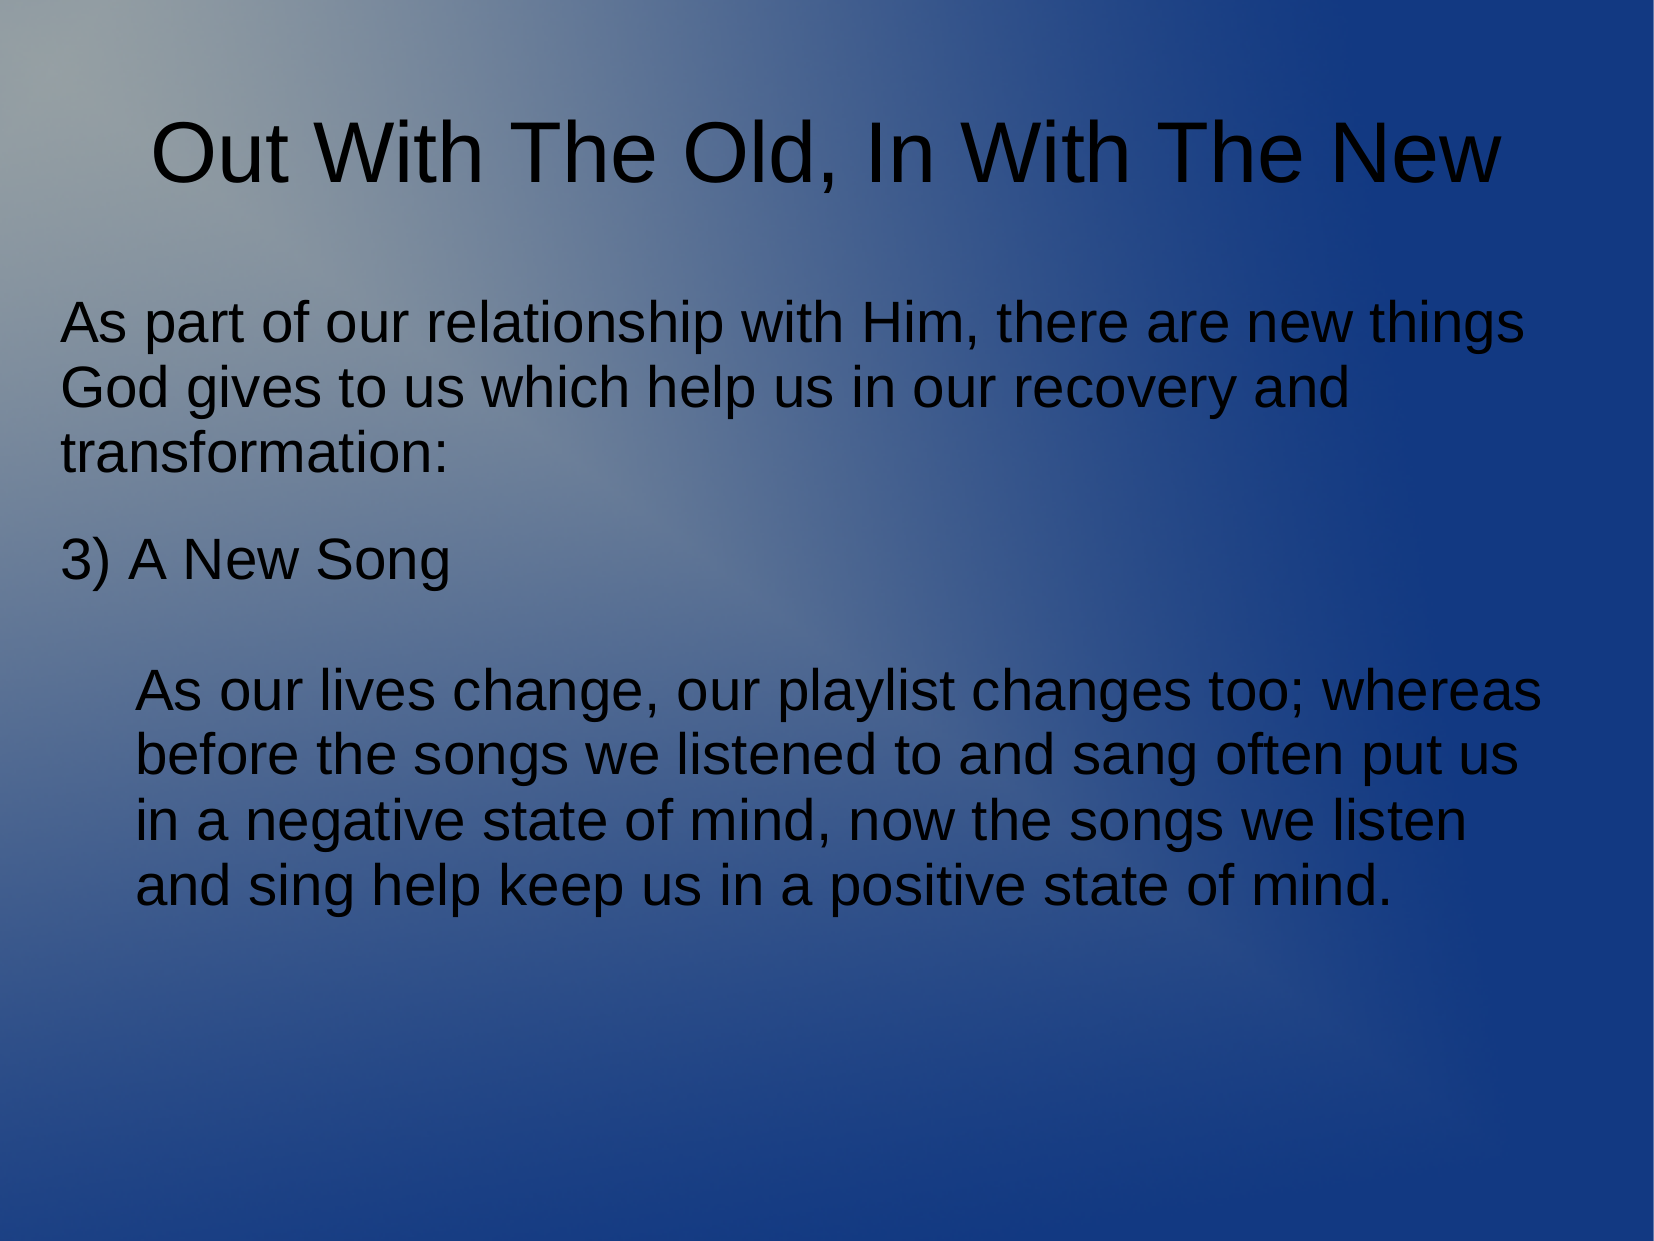

# Out With The Old, In With The New
As part of our relationship with Him, there are new things God gives to us which help us in our recovery and transformation:
3) A New Song
	As our lives change, our playlist changes too; whereas 	before the songs we listened to and sang often put us 		in a negative state of mind, now the songs we listen 		and sing help keep us in a positive state of mind.